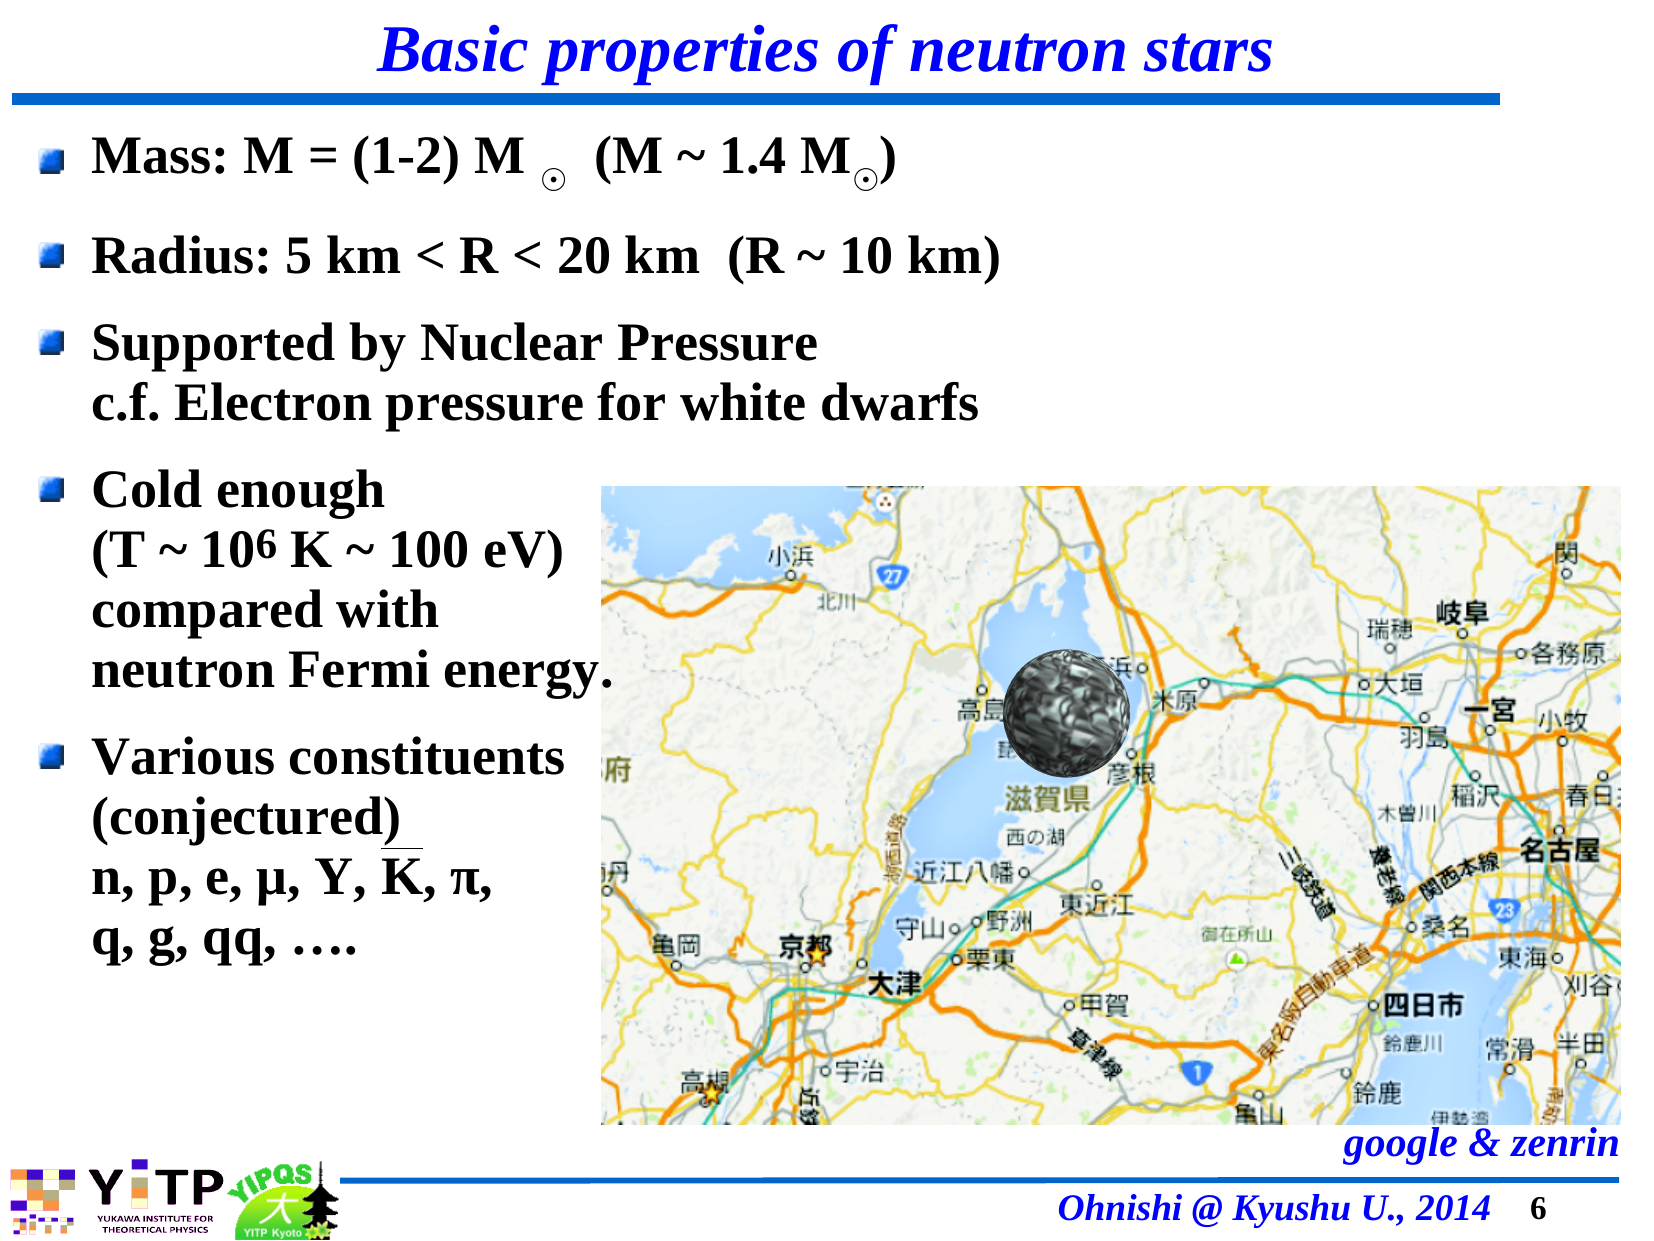

# Basic properties of neutron stars
Mass: M = (1-2) M ☉ (M ~ 1.4 M☉)
Radius: 5 km < R < 20 km (R ~ 10 km)
Supported by Nuclear Pressure
c.f. Electron pressure for white dwarfs
Cold enough
(T ~ 106 K ~ 100 eV)
compared with
neutron Fermi energy.
Various constituents
(conjectured)
n, p, e, μ, Y, K, π,
q, g, qq, ….
google & zenrin